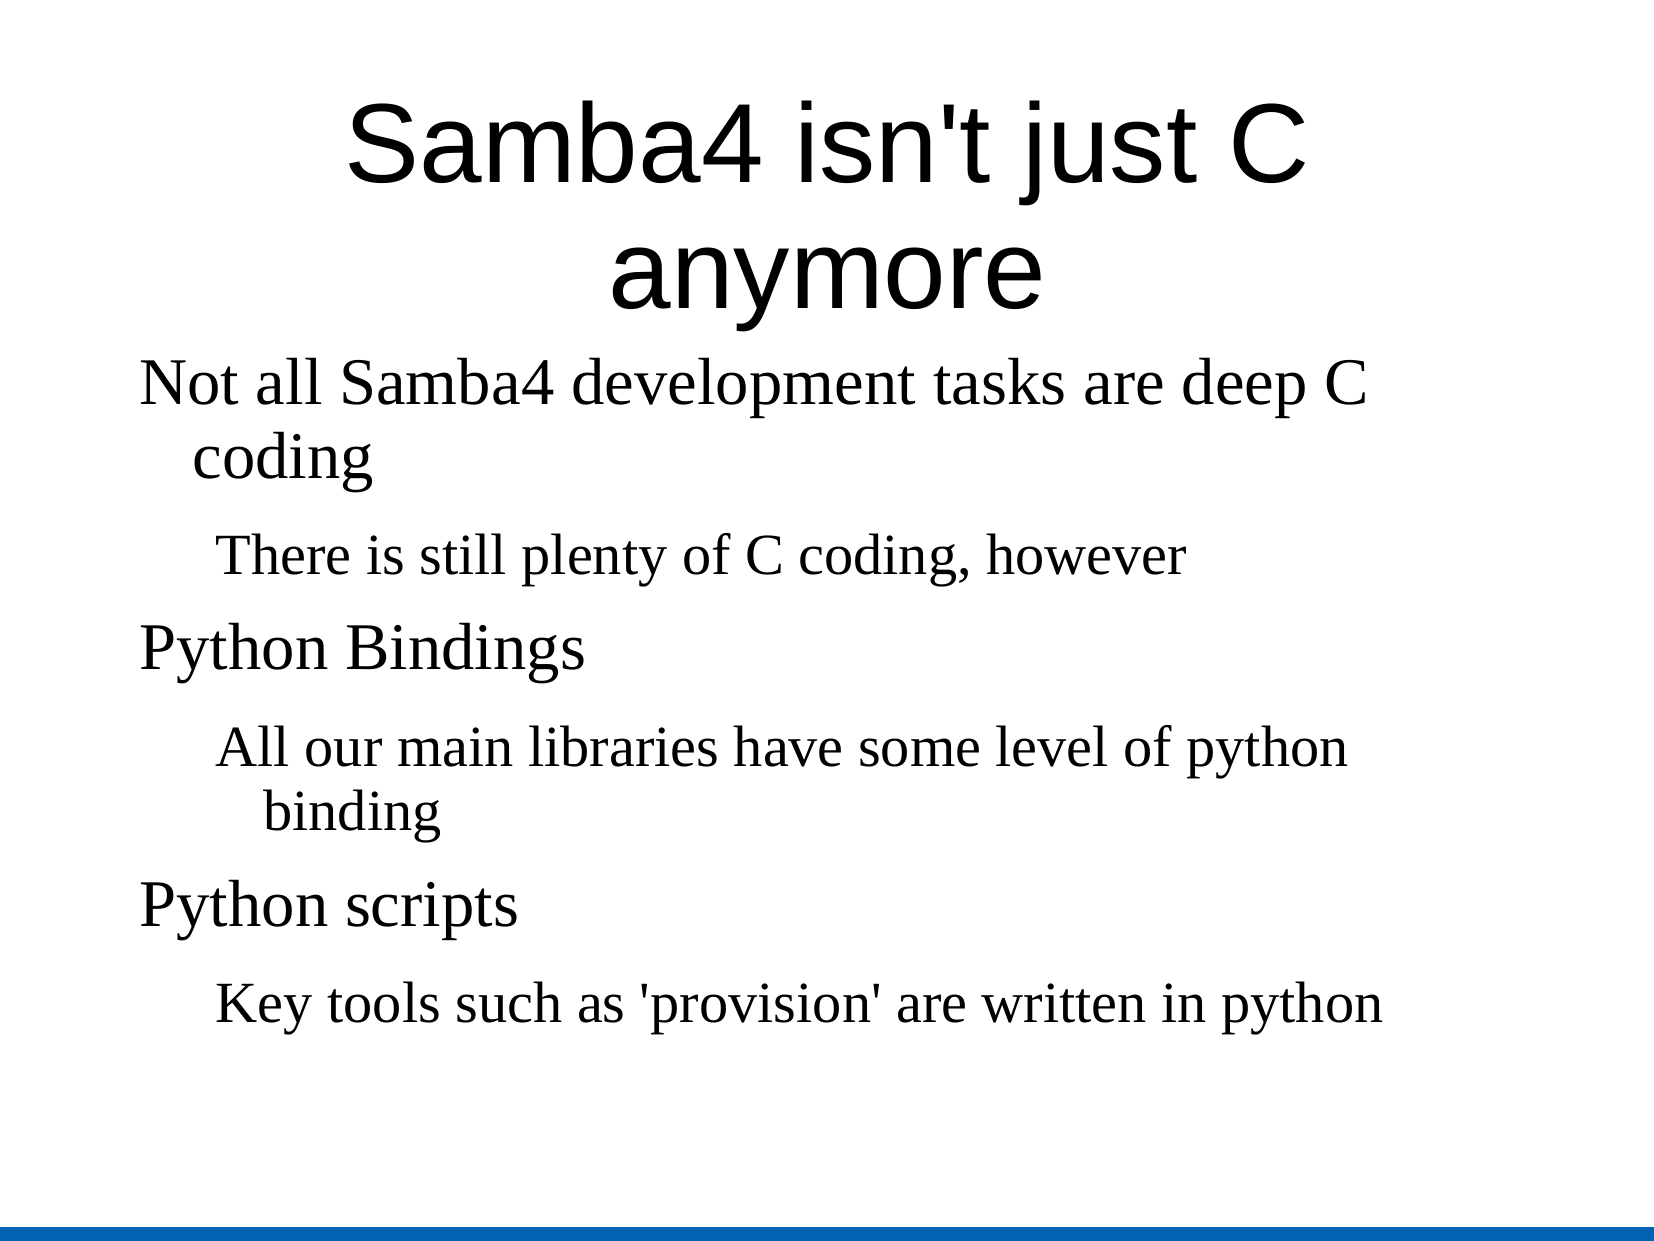

# Samba4 isn't just C anymore
Not all Samba4 development tasks are deep C coding
There is still plenty of C coding, however
Python Bindings
All our main libraries have some level of python binding
Python scripts
Key tools such as 'provision' are written in python